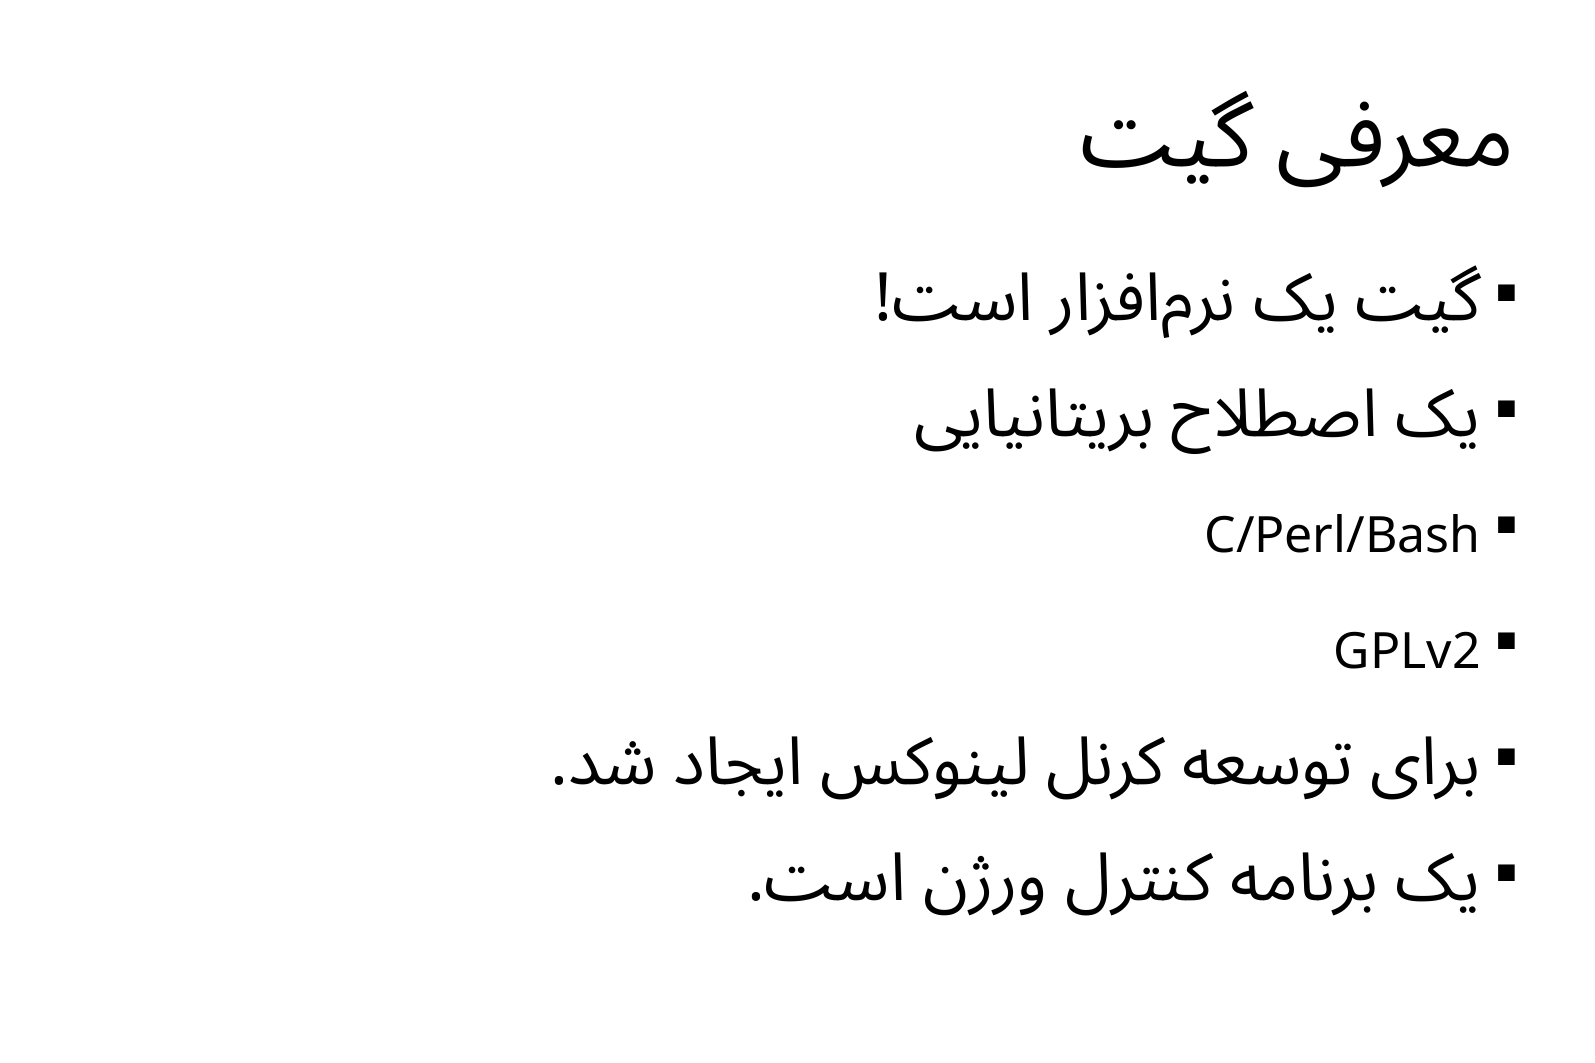

# معرفی گیت
 گیت یک نرم‌افزار است!
 یک اصطلاح بریتانیایی
 C/Perl/Bash
 GPLv2
 برای توسعه کرنل لینوکس ایجاد شد.
 یک برنامه کنترل ورژن است.